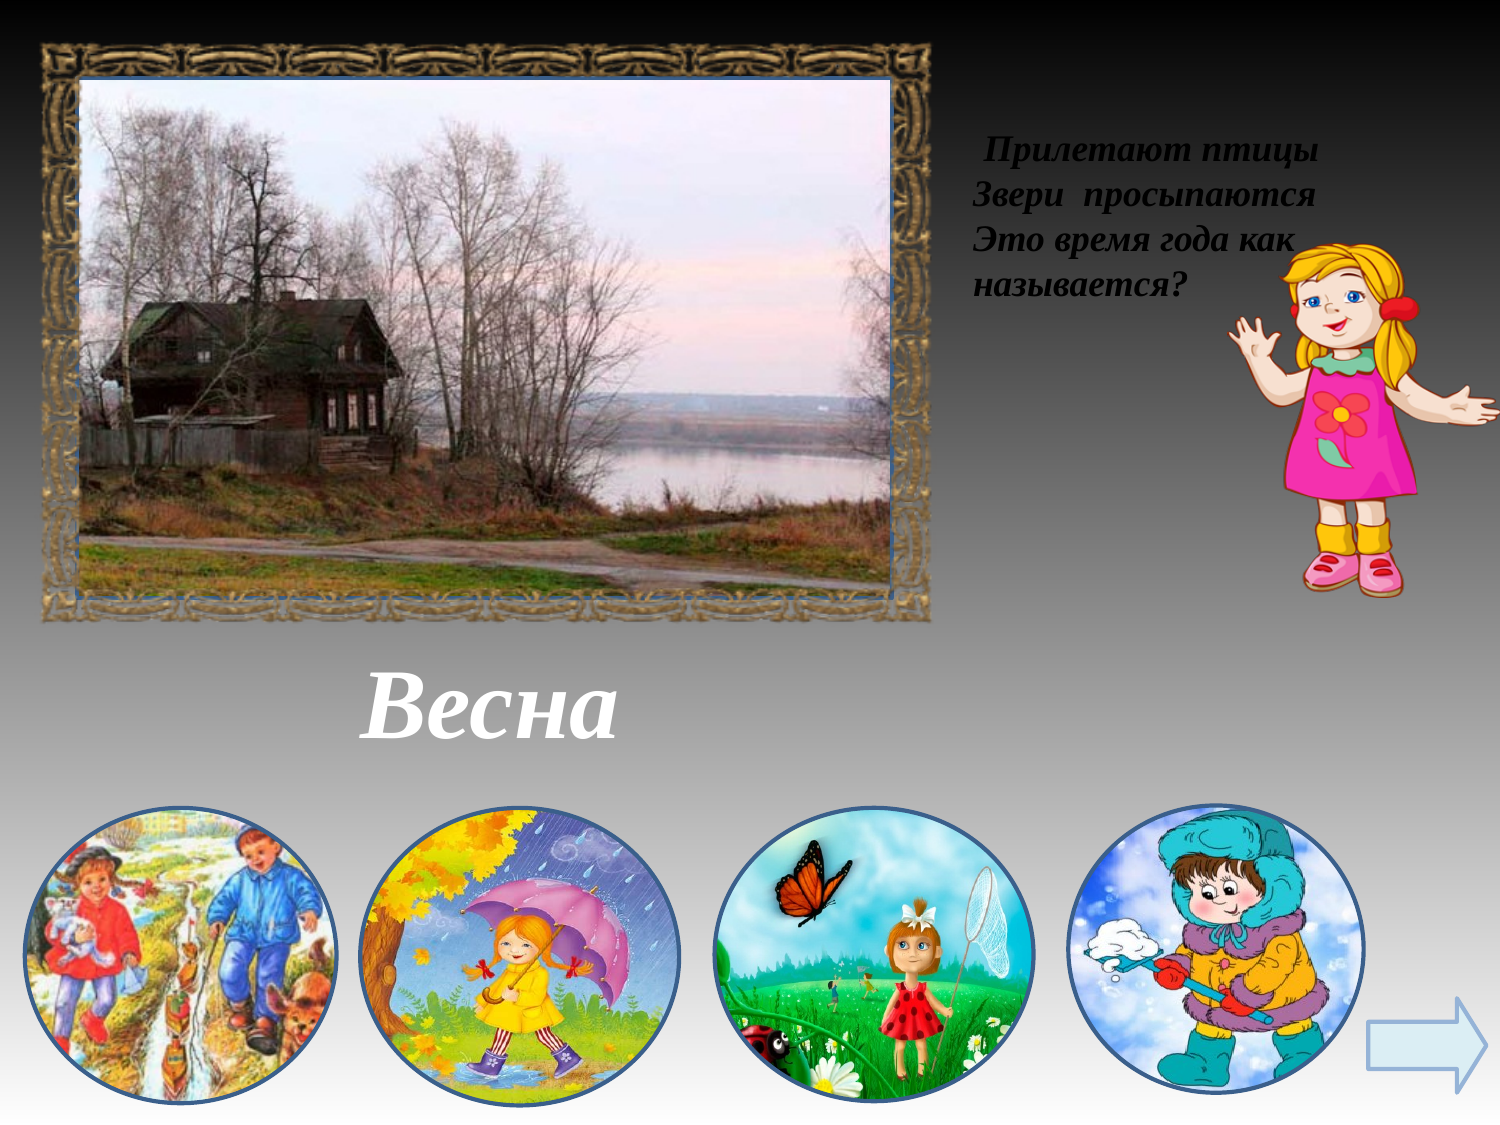

Прилетают птицы
Звери просыпаются
Это время года как называется?
Весна